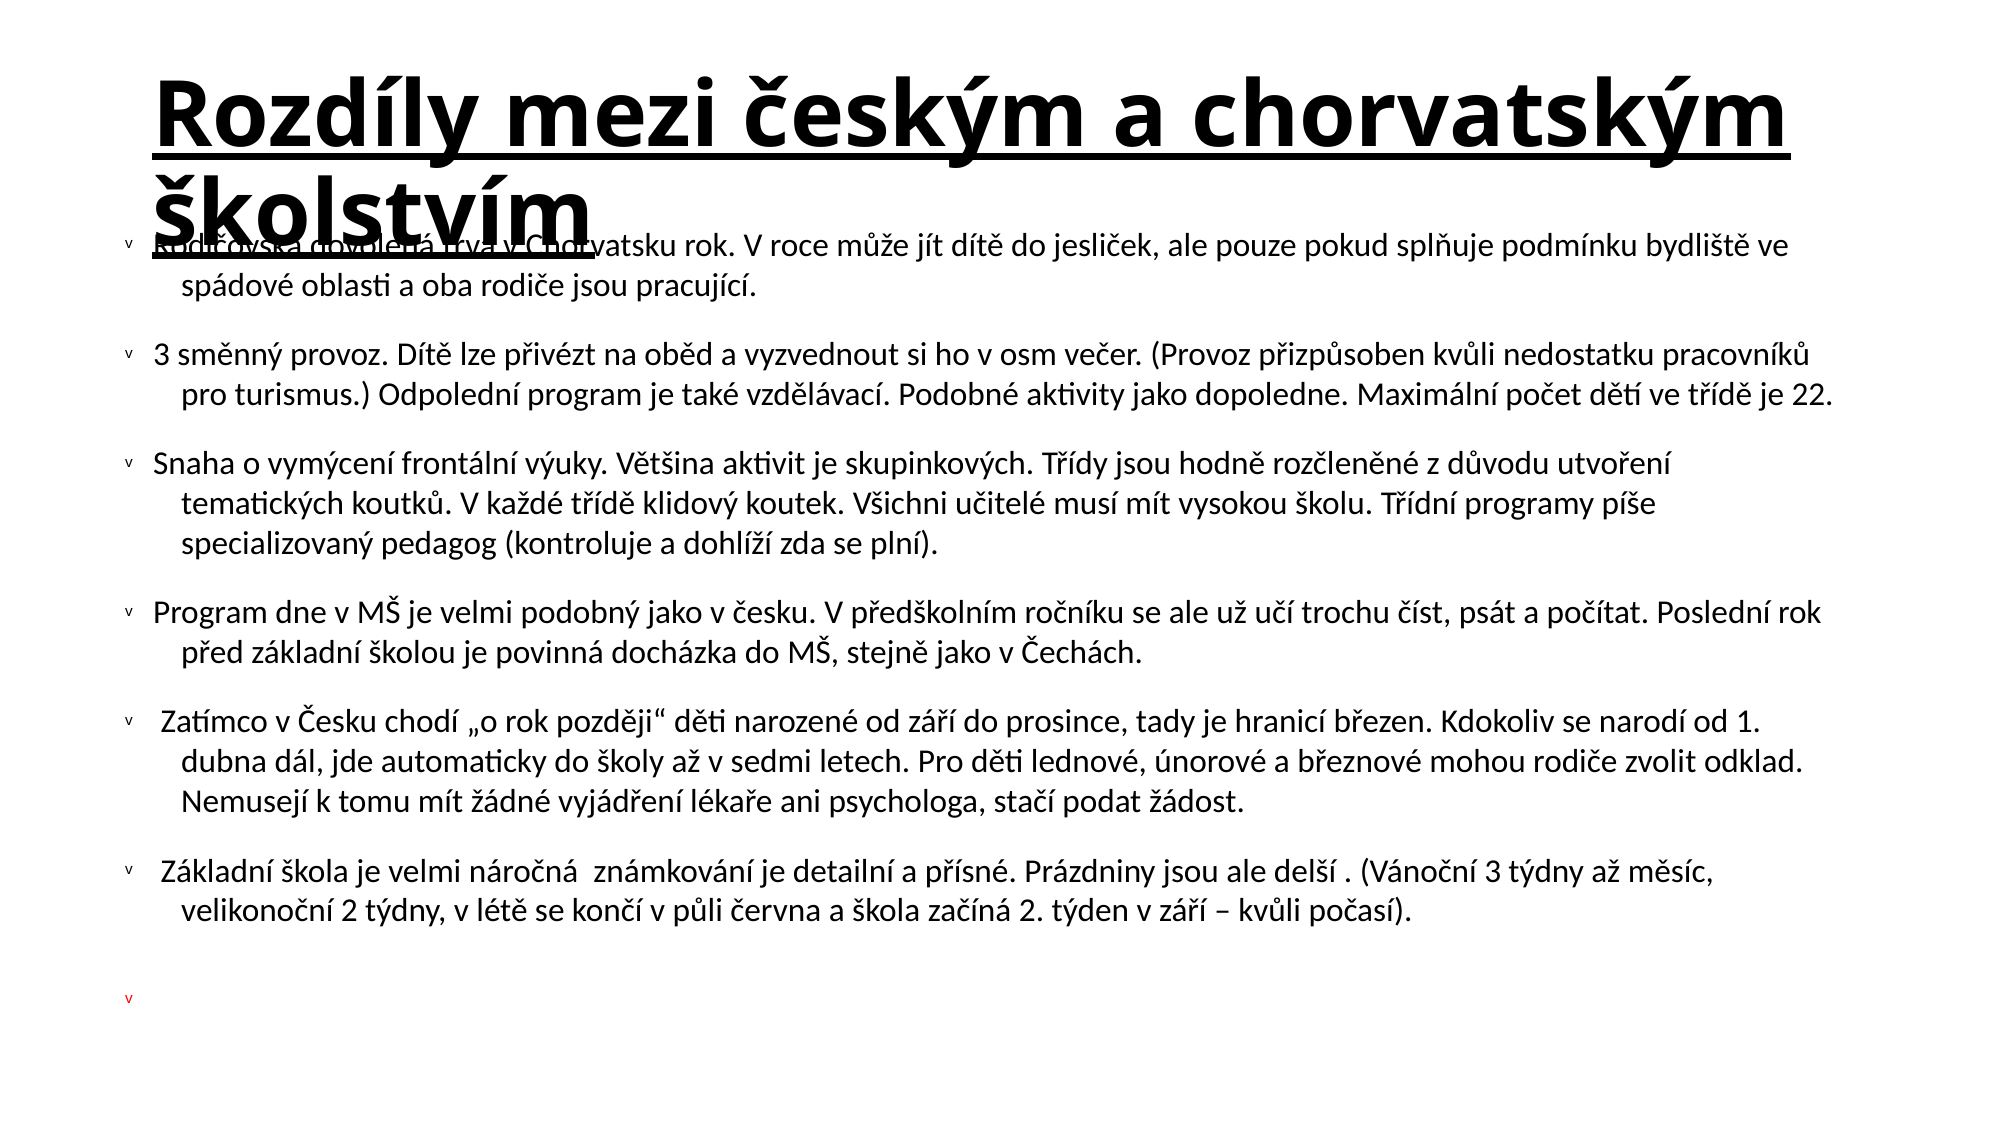

# Rozdíly mezi českým a chorvatským školstvím
Rodičovská dovolená trvá v Chorvatsku rok. V roce může jít dítě do jesliček, ale pouze pokud splňuje podmínku bydliště ve spádové oblasti a oba rodiče jsou pracující.
3 směnný provoz. Dítě lze přivézt na oběd a vyzvednout si ho v osm večer. (Provoz přizpůsoben kvůli nedostatku pracovníků pro turismus.) Odpolední program je také vzdělávací. Podobné aktivity jako dopoledne. Maximální počet dětí ve třídě je 22.
Snaha o vymýcení frontální výuky. Většina aktivit je skupinkových. Třídy jsou hodně rozčleněné z důvodu utvoření tematických koutků. V každé třídě klidový koutek. Všichni učitelé musí mít vysokou školu. Třídní programy píše specializovaný pedagog (kontroluje a dohlíží zda se plní).
Program dne v MŠ je velmi podobný jako v česku. V předškolním ročníku se ale už učí trochu číst, psát a počítat. Poslední rok před základní školou je povinná docházka do MŠ, stejně jako v Čechách.
 Zatímco v Česku chodí „o rok později“ děti narozené od září do prosince, tady je hranicí březen. Kdokoliv se narodí od 1. dubna dál, jde automaticky do školy až v sedmi letech. Pro děti lednové, únorové a březnové mohou rodiče zvolit odklad. Nemusejí k tomu mít žádné vyjádření lékaře ani psychologa, stačí podat žádost.
 Základní škola je velmi náročná známkování je detailní a přísné. Prázdniny jsou ale delší . (Vánoční 3 týdny až měsíc, velikonoční 2 týdny, v létě se končí v půli června a škola začíná 2. týden v září – kvůli počasí).